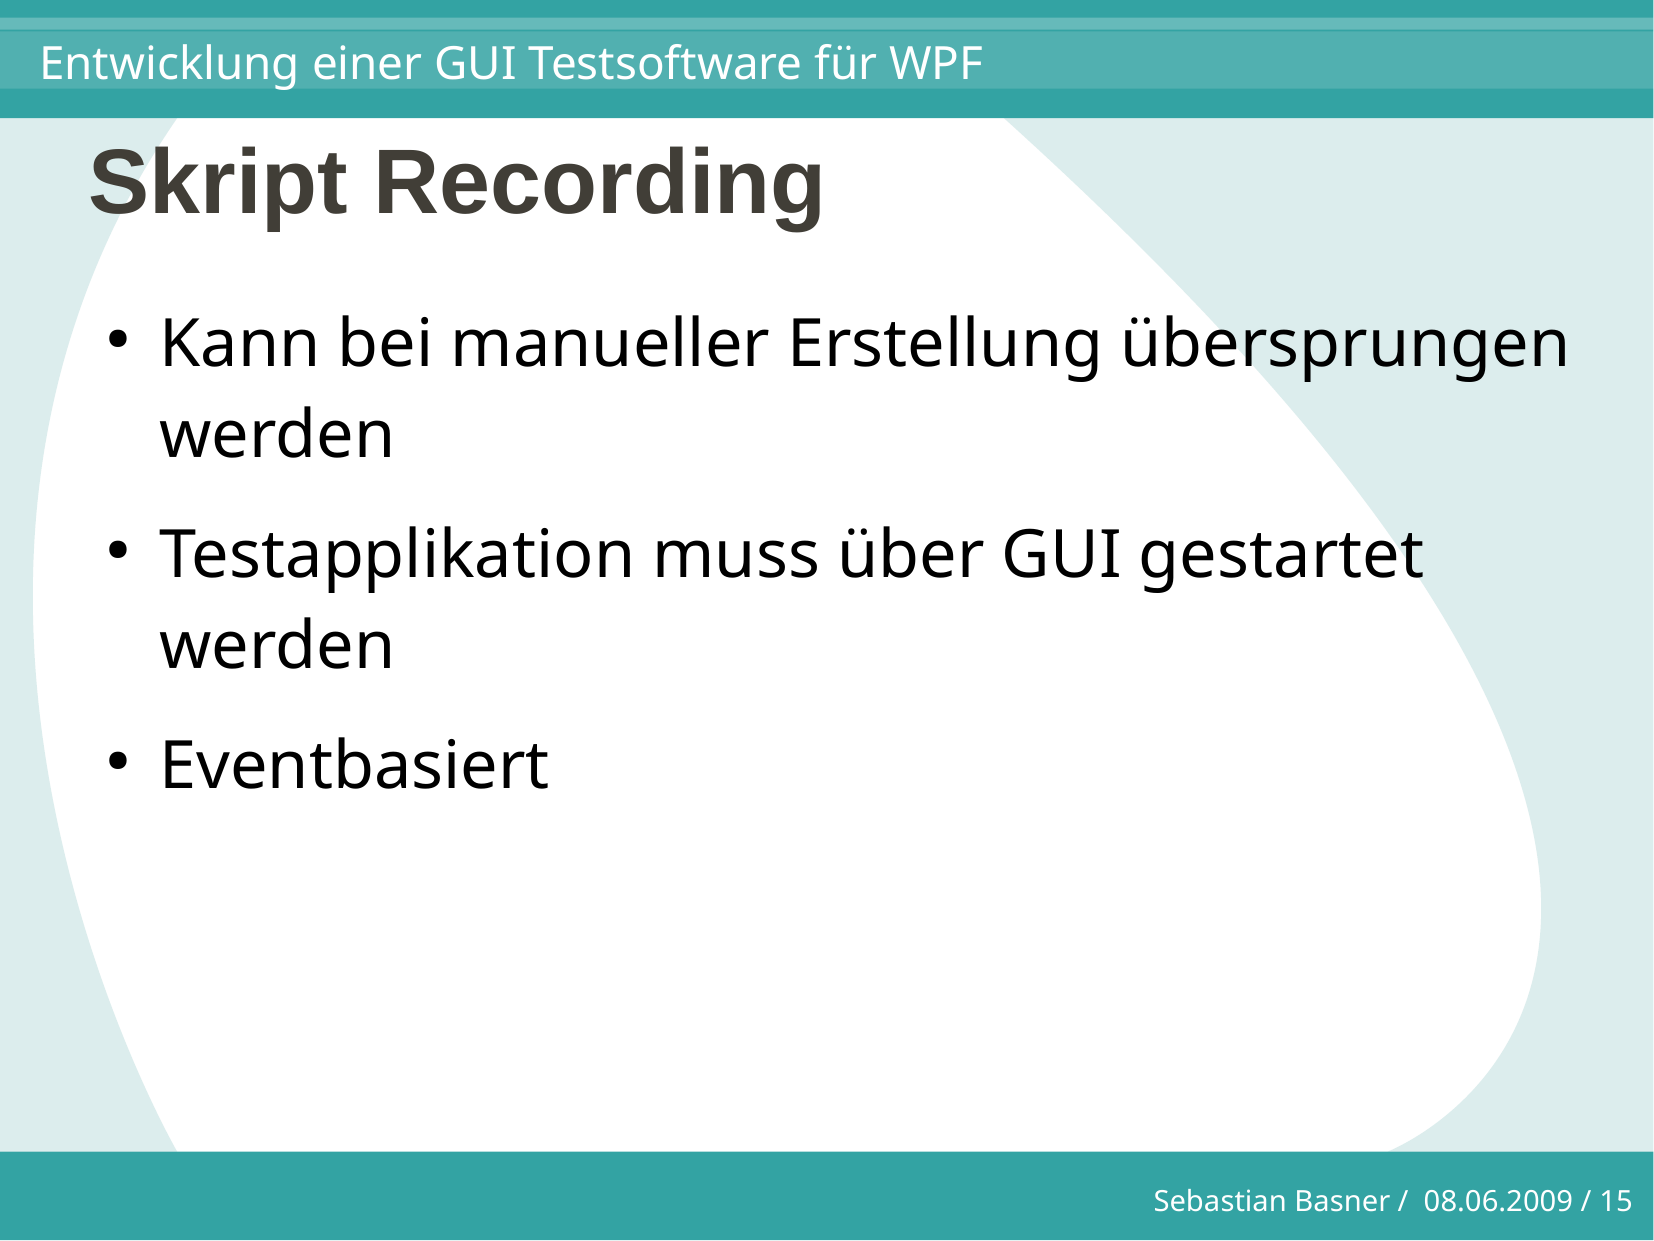

# Skript Recording
Kann bei manueller Erstellung übersprungen werden
Testapplikation muss über GUI gestartet werden
Eventbasiert